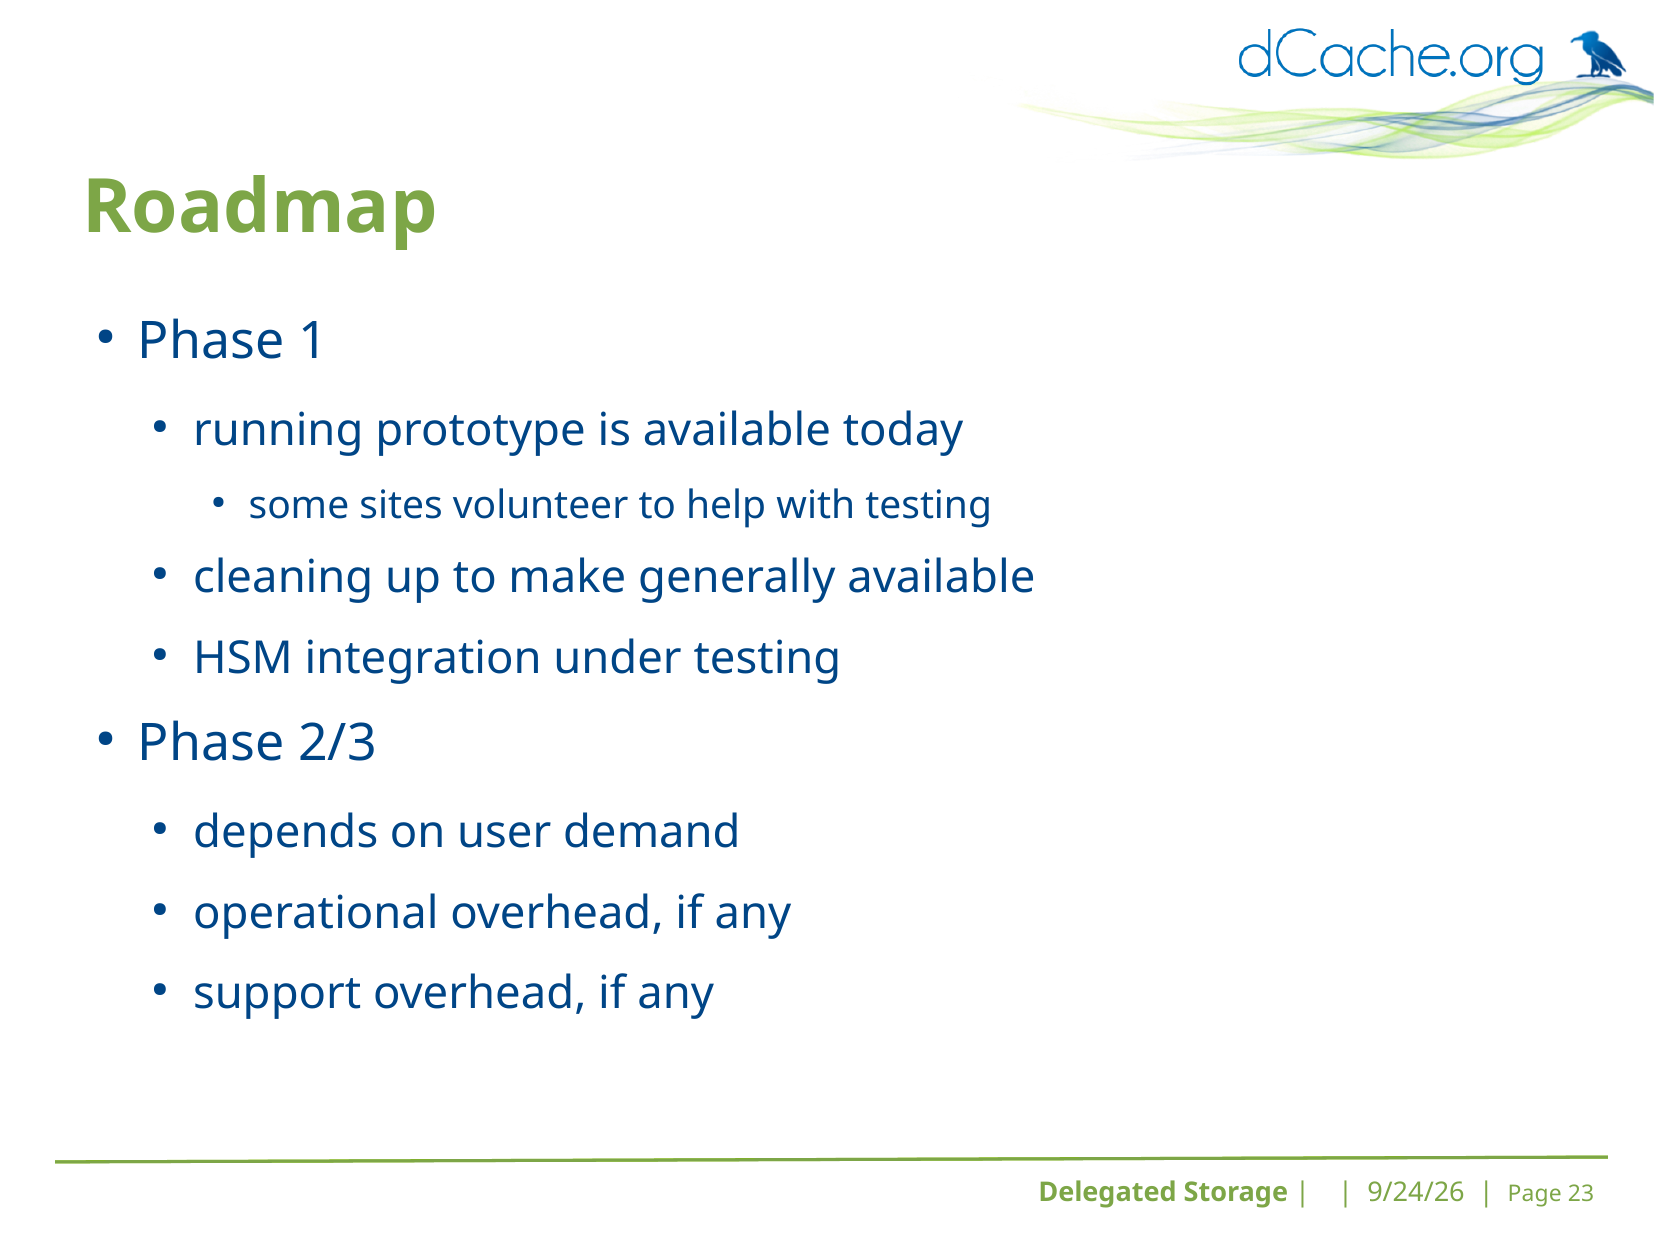

# Roadmap
Phase 1
running prototype is available today
some sites volunteer to help with testing
cleaning up to make generally available
HSM integration under testing
Phase 2/3
depends on user demand
operational overhead, if any
support overhead, if any
23